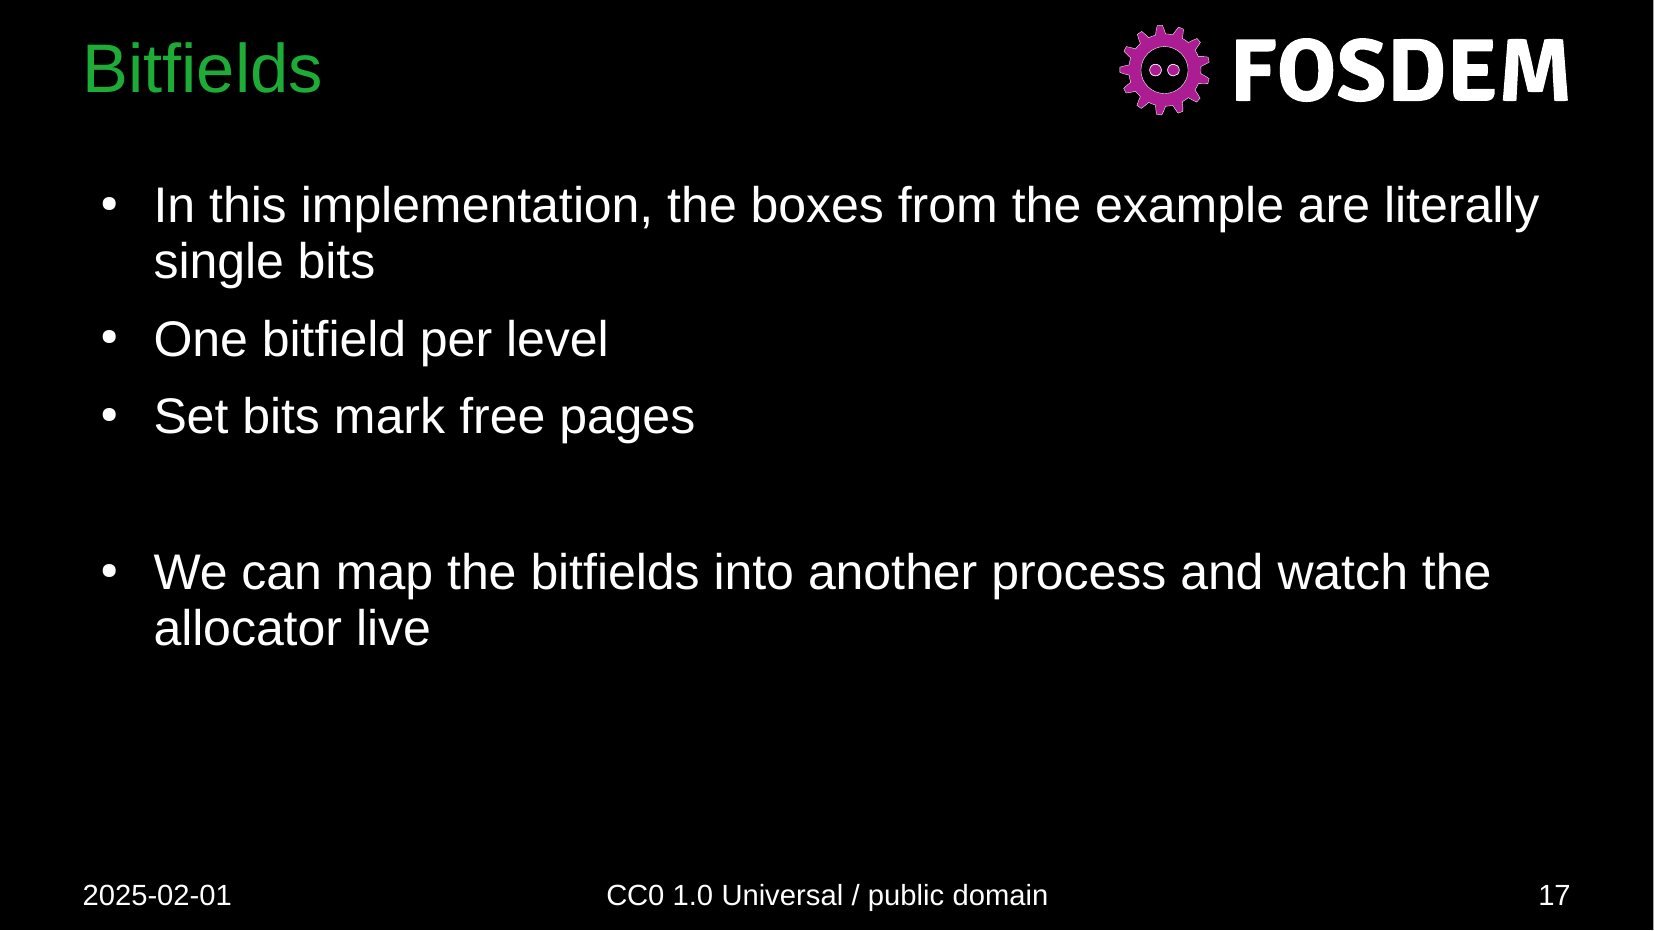

# Bitfields
In this implementation, the boxes from the example are literally single bits
One bitfield per level
Set bits mark free pages
We can map the bitfields into another process and watch the allocator live
2025-02-01
CC0 1.0 Universal / public domain
17